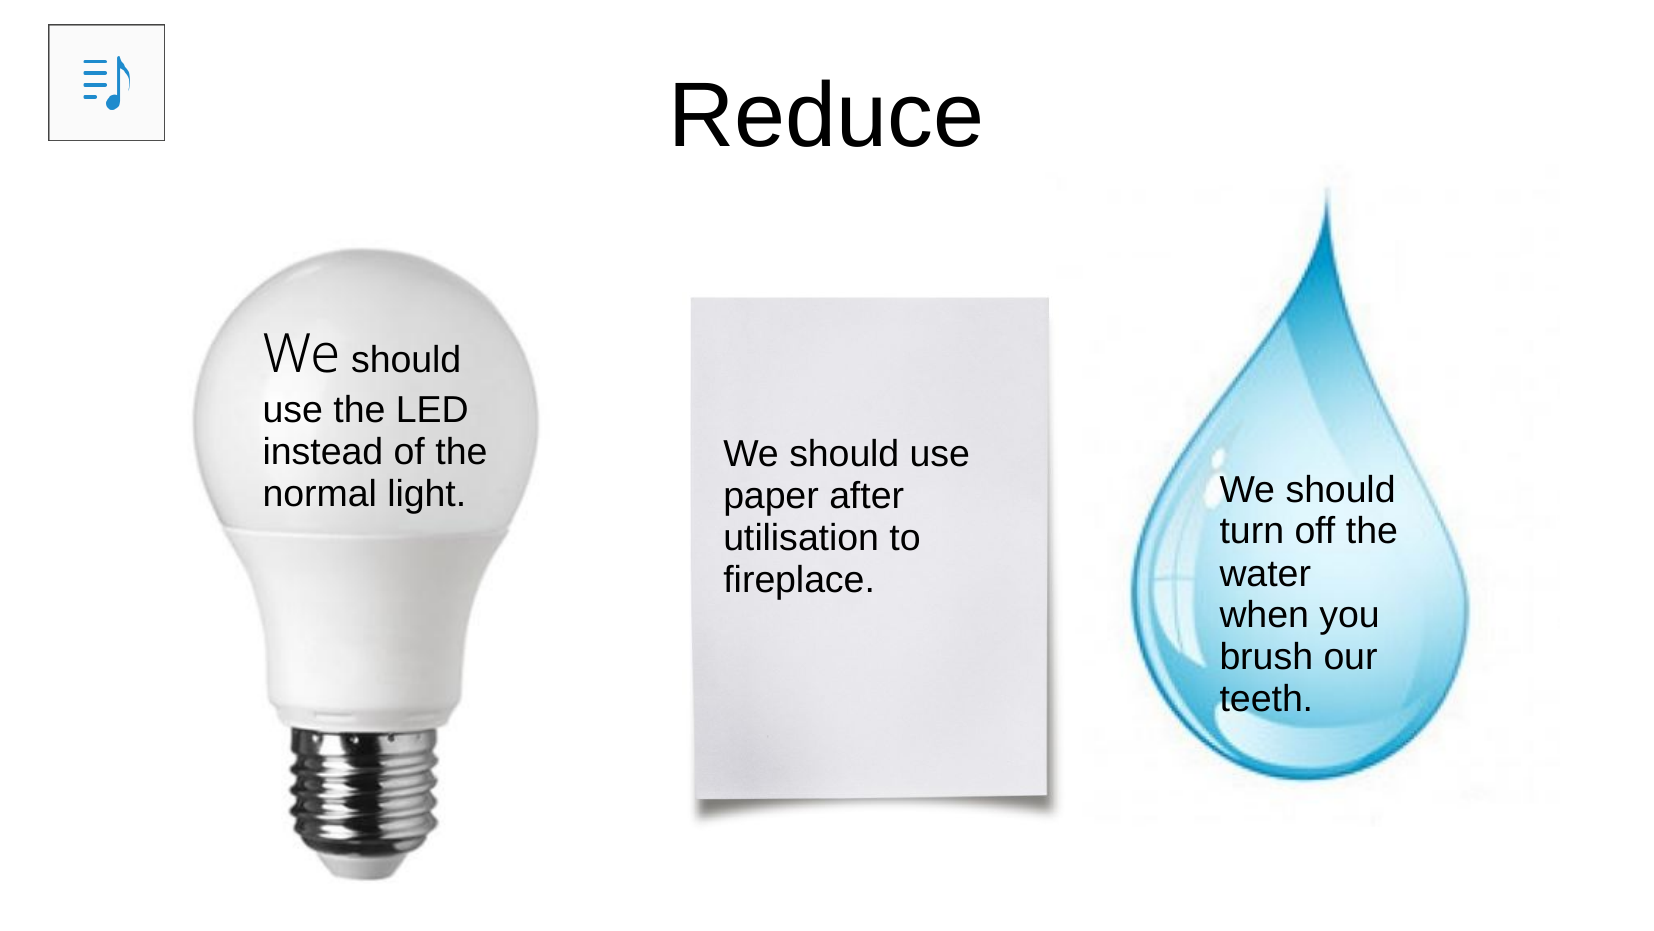

# Reduce
### Chart
| Category |
|---|
We should use the LED instead of the normal light.
We should use paper after utilisation to fireplace.
We should turn off the water when you brush our teeth.